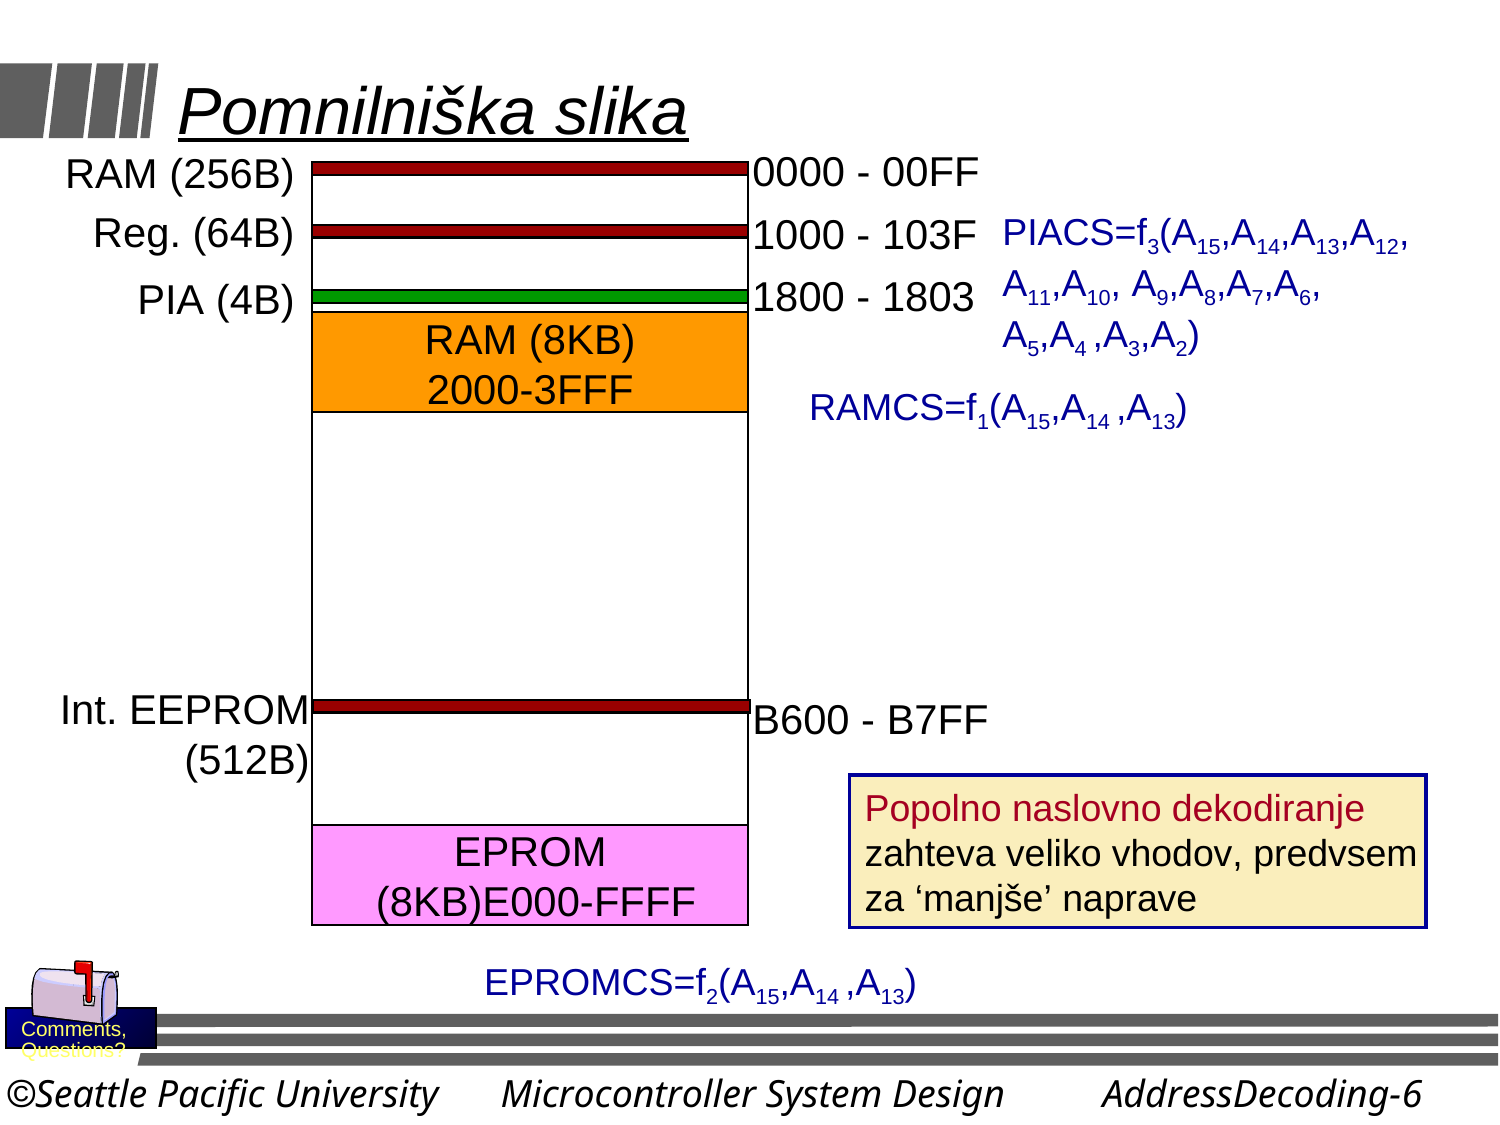

# Pomnilniška slika
0000 - 00FF
RAM (256B)
1000 - 103F
PIACS=f3(A15,A14,A13,A12, A11,A10, A9,A8,A7,A6, A5,A4 ,A3,A2)
Reg. (64B)
1800 - 1803
PIA (4B)
RAM (8KB)
2000-3FFF
RAMCS=f1(A15,A14 ,A13)
Int. EEPROM
 (512B)
B600 - B7FF
Popolno naslovno dekodiranje
zahteva veliko vhodov, predvsem
za ‘manjše’ naprave
EPROM
 (8KB)E000-FFFF
EPROMCS=f2(A15,A14 ,A13)